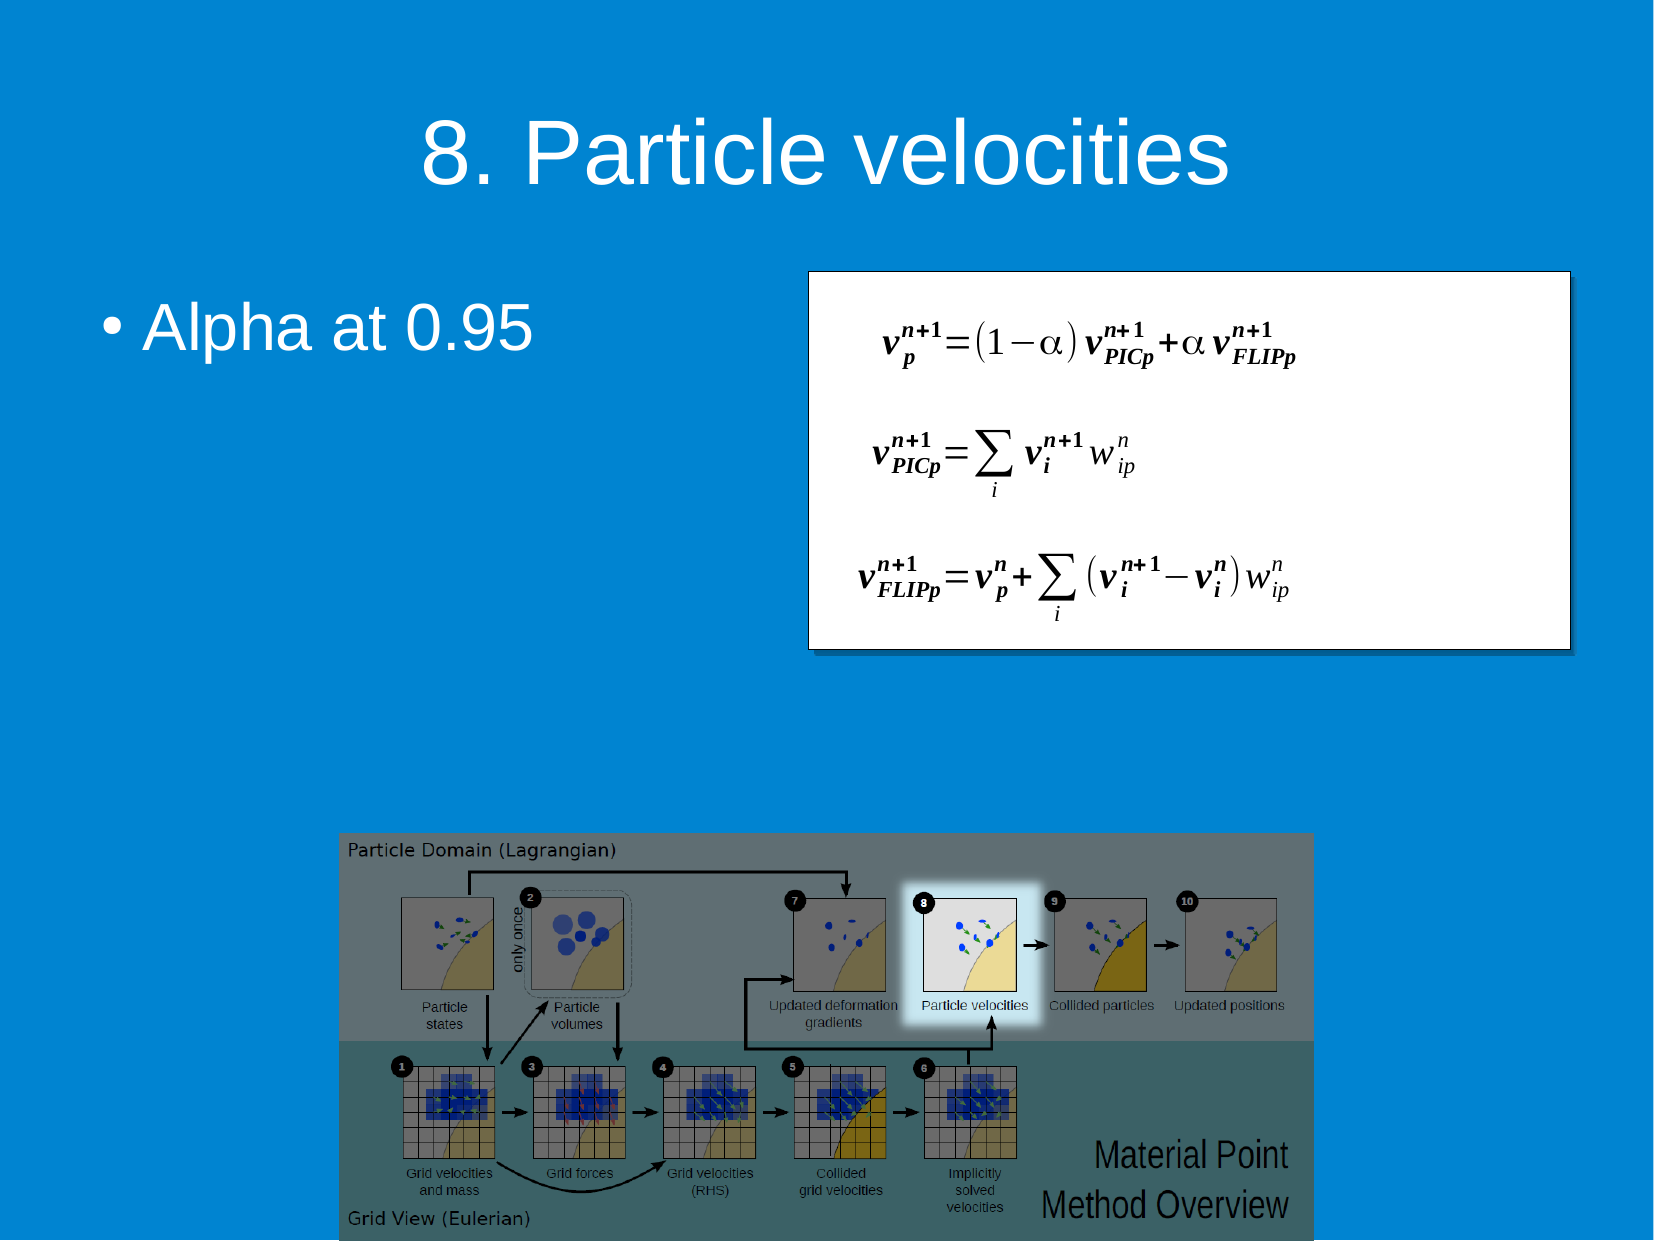

8. Particle velocities
# sd
 Alpha at 0.95